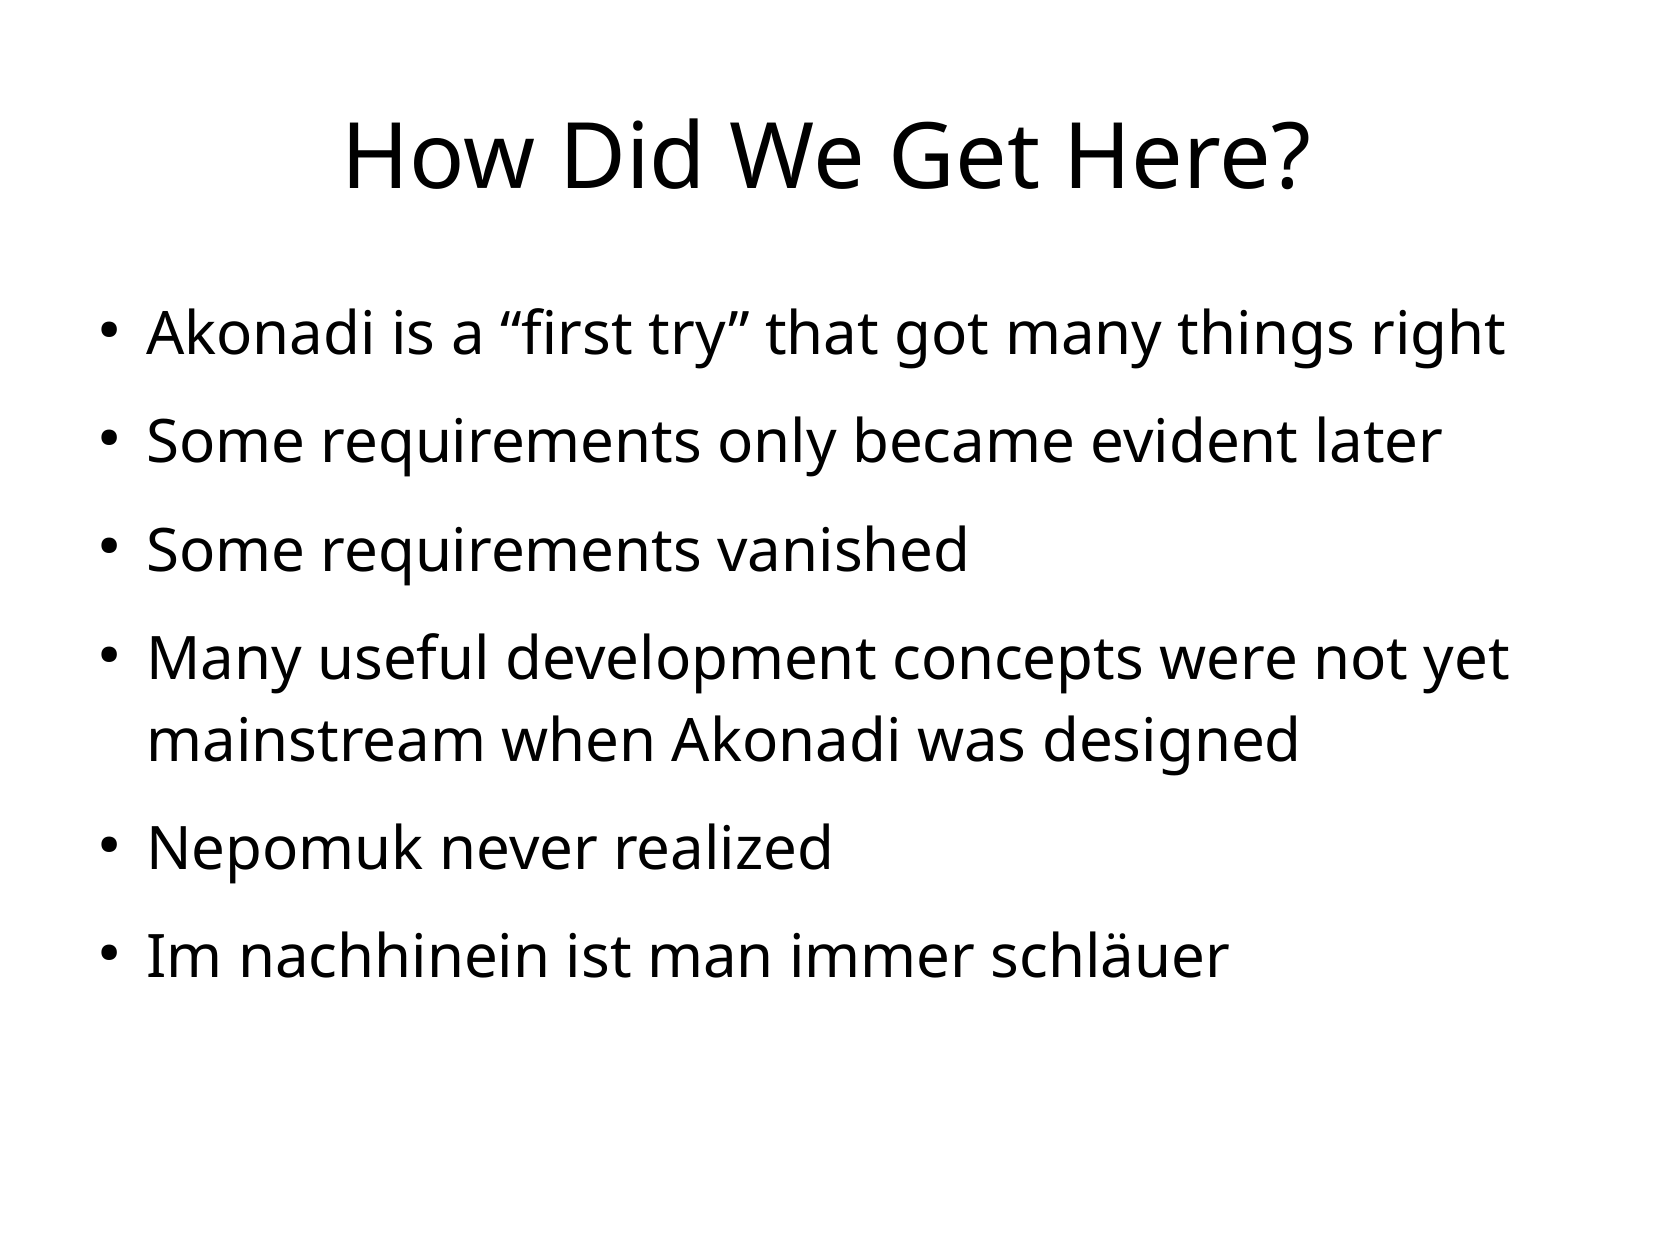

# How Did We Get Here?
Akonadi is a “first try” that got many things right
Some requirements only became evident later
Some requirements vanished
Many useful development concepts were not yet mainstream when Akonadi was designed
Nepomuk never realized
Im nachhinein ist man immer schläuer